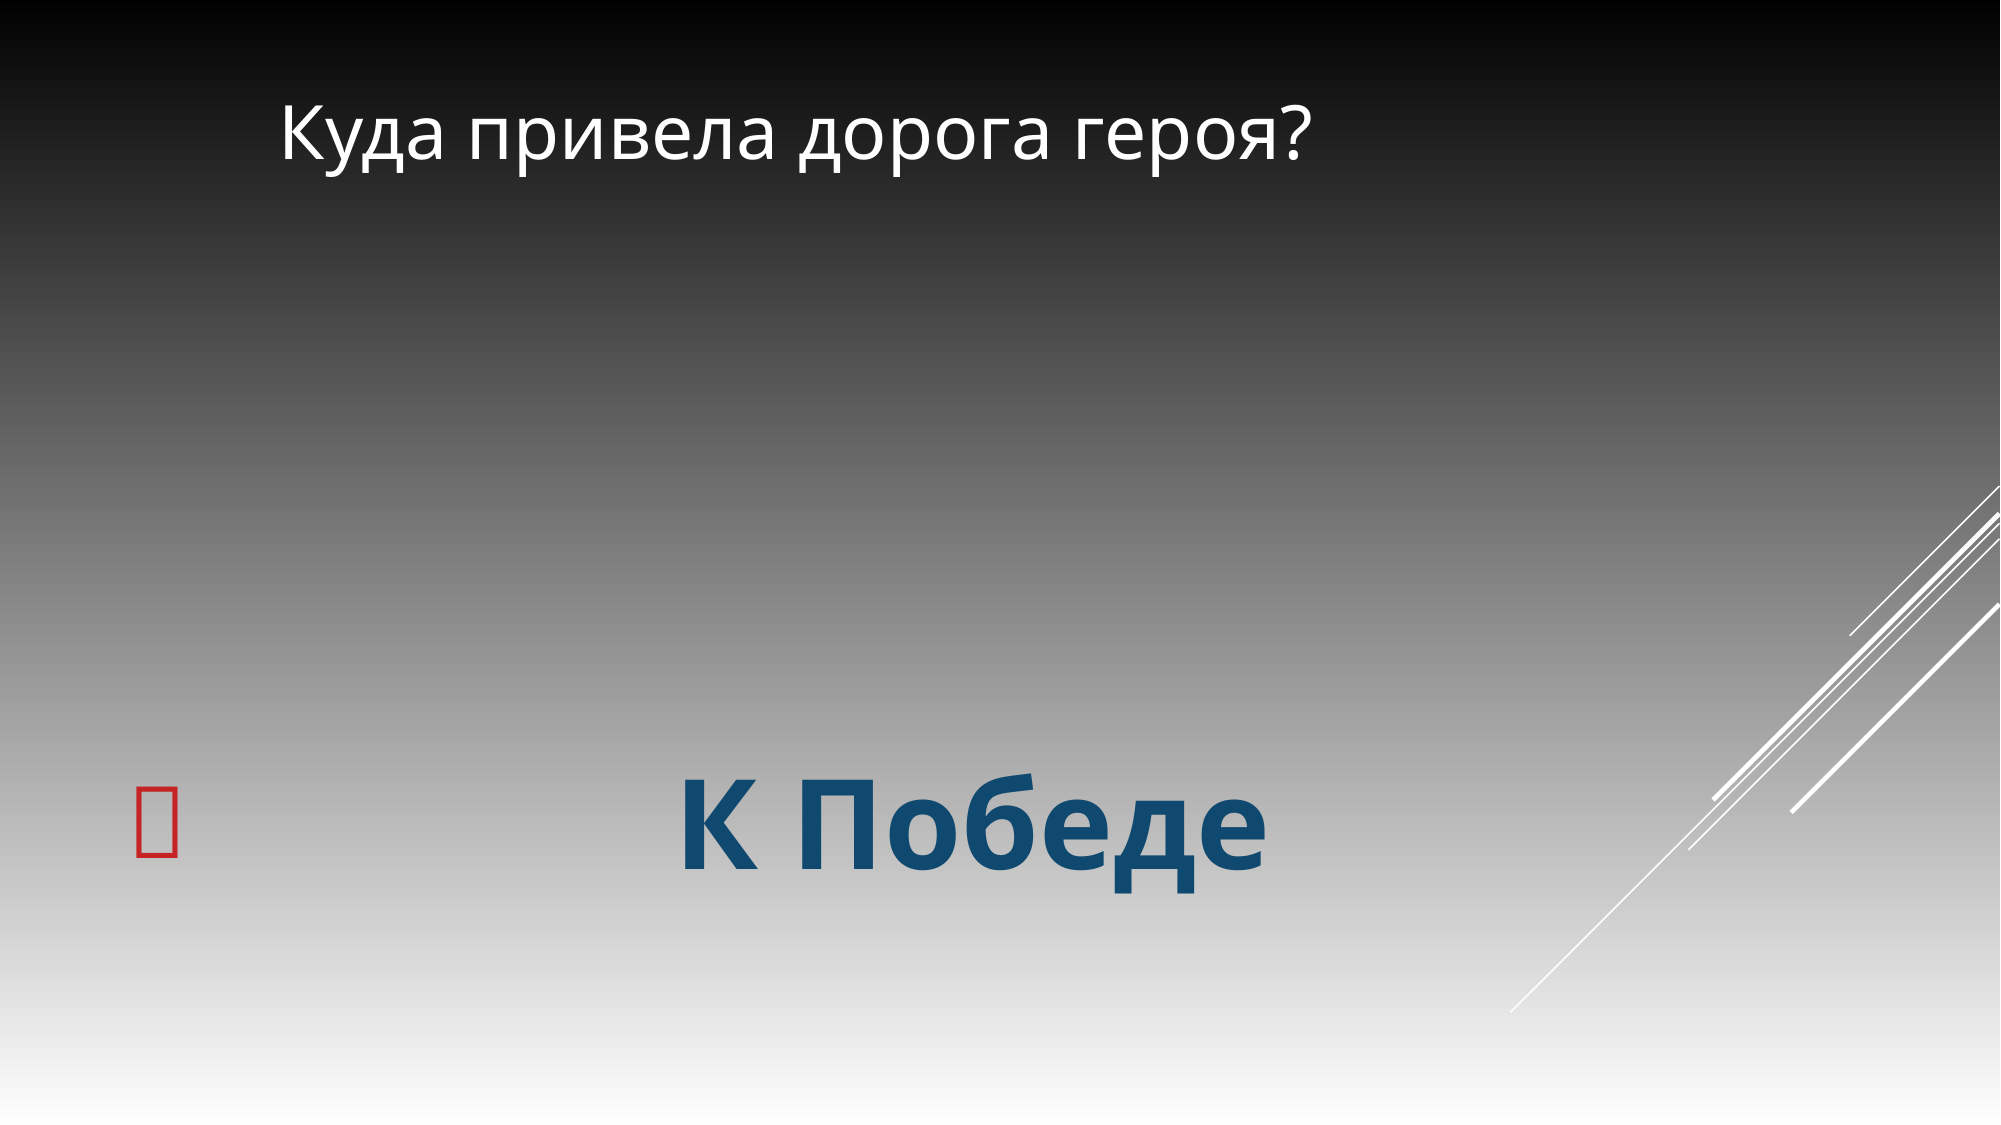

# Куда привела дорога героя?
 К Победе